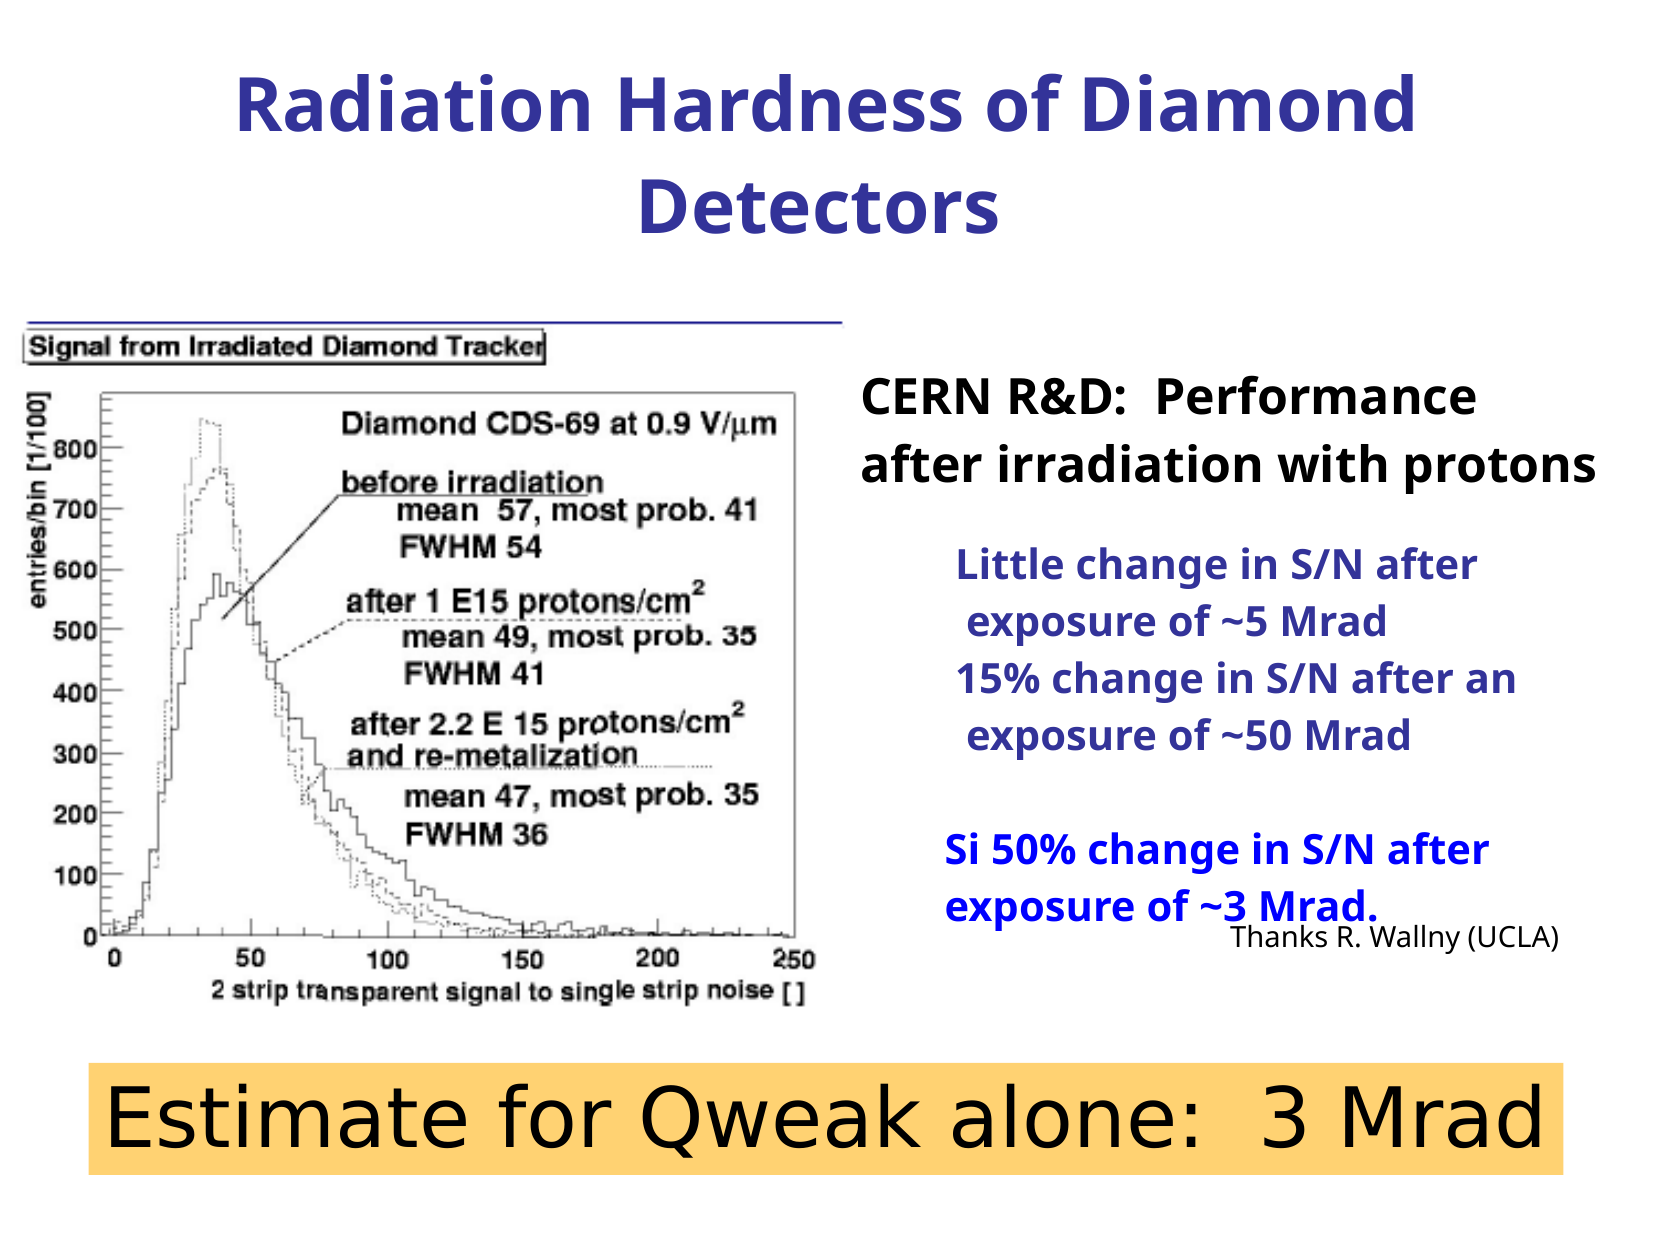

# Radiation Hardness of Diamond Detectors
CERN R&D: Performance
after irradiation with protons
 Little change in S/N after
 exposure of ~5 Mrad
 15% change in S/N after an
 exposure of ~50 Mrad
Si 50% change in S/N after
exposure of ~3 Mrad.
Thanks R. Wallny (UCLA)
Estimate for Qweak alone: 3 Mrad